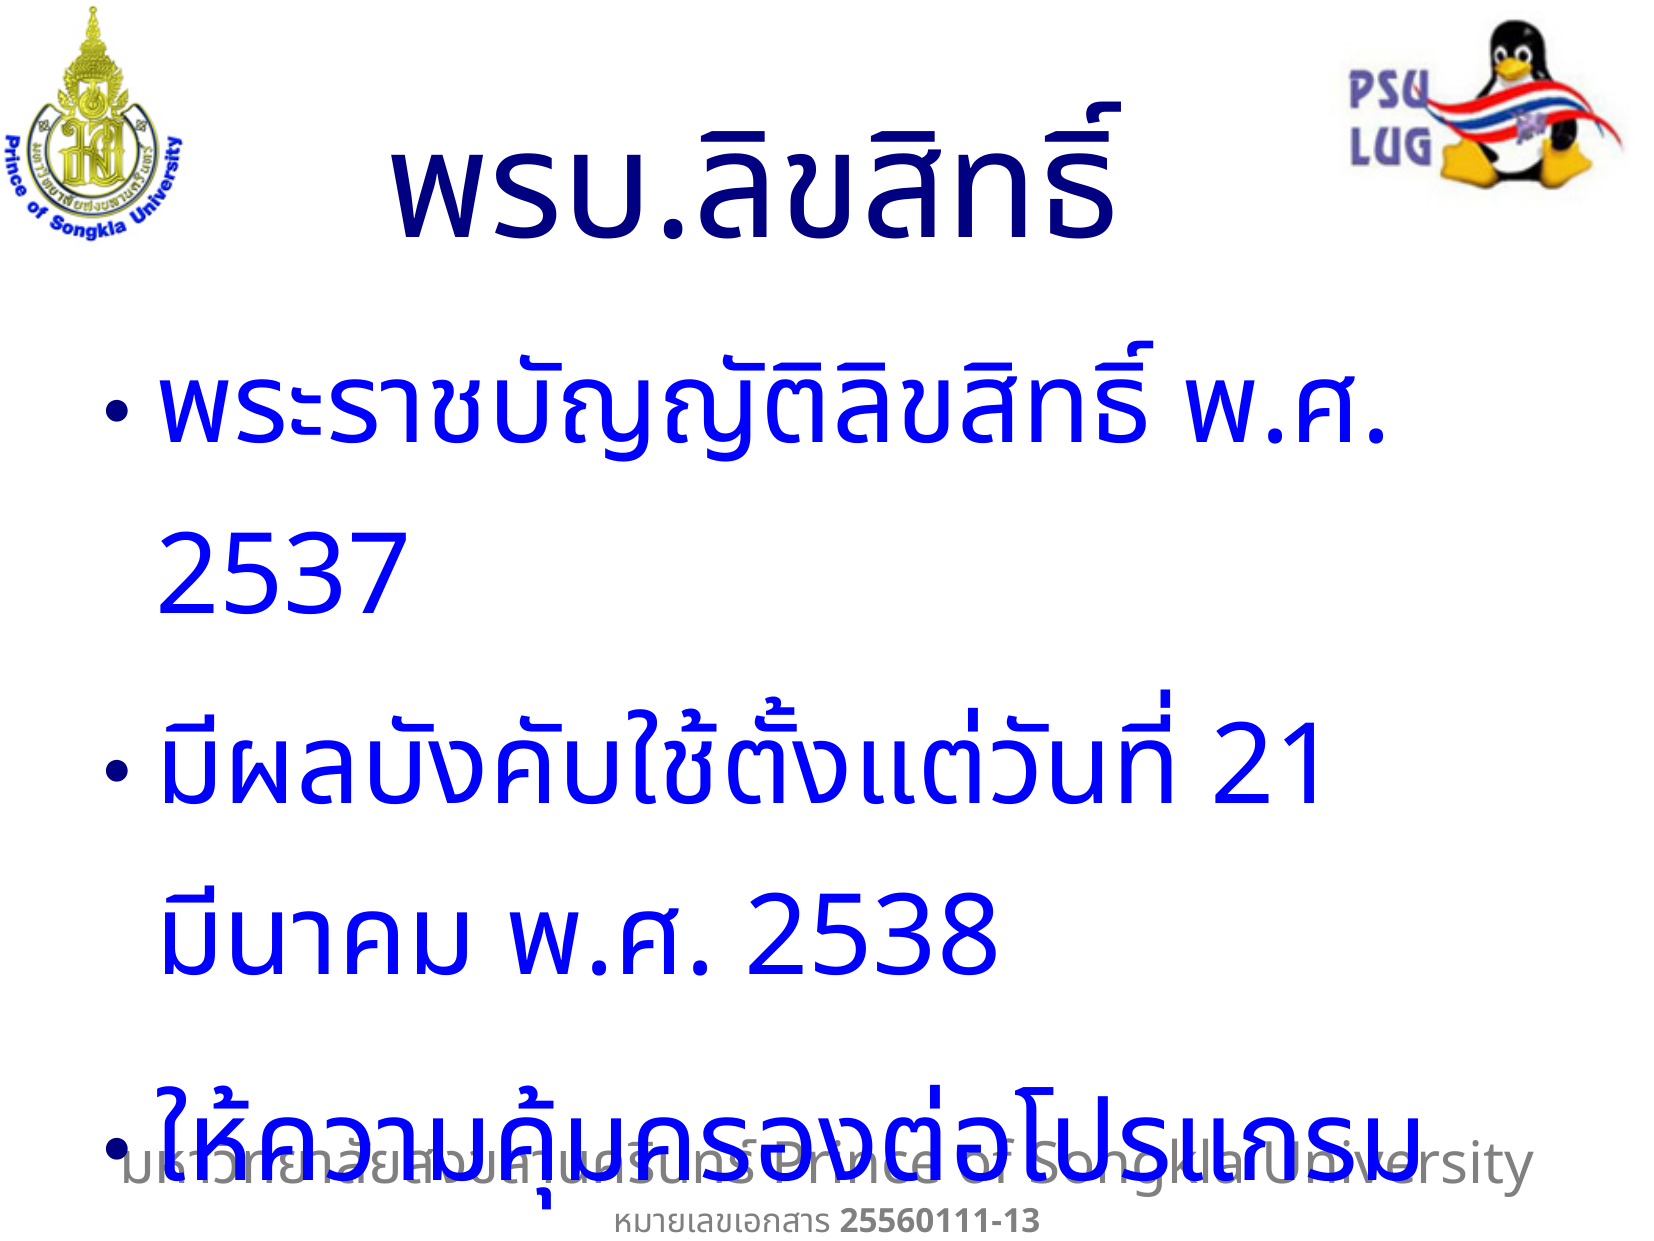

# พรบ.ลิขสิทธิ์
พระราชบัญญัติลิขสิทธิ์ พ.ศ. 2537
มีผลบังคับใช้ตั้งแต่วันที่ 21 มีนาคม พ.ศ. 2538
ให้ความคุ้มครองต่อโปรแกรมคอมพิวเตอร์ด้วย